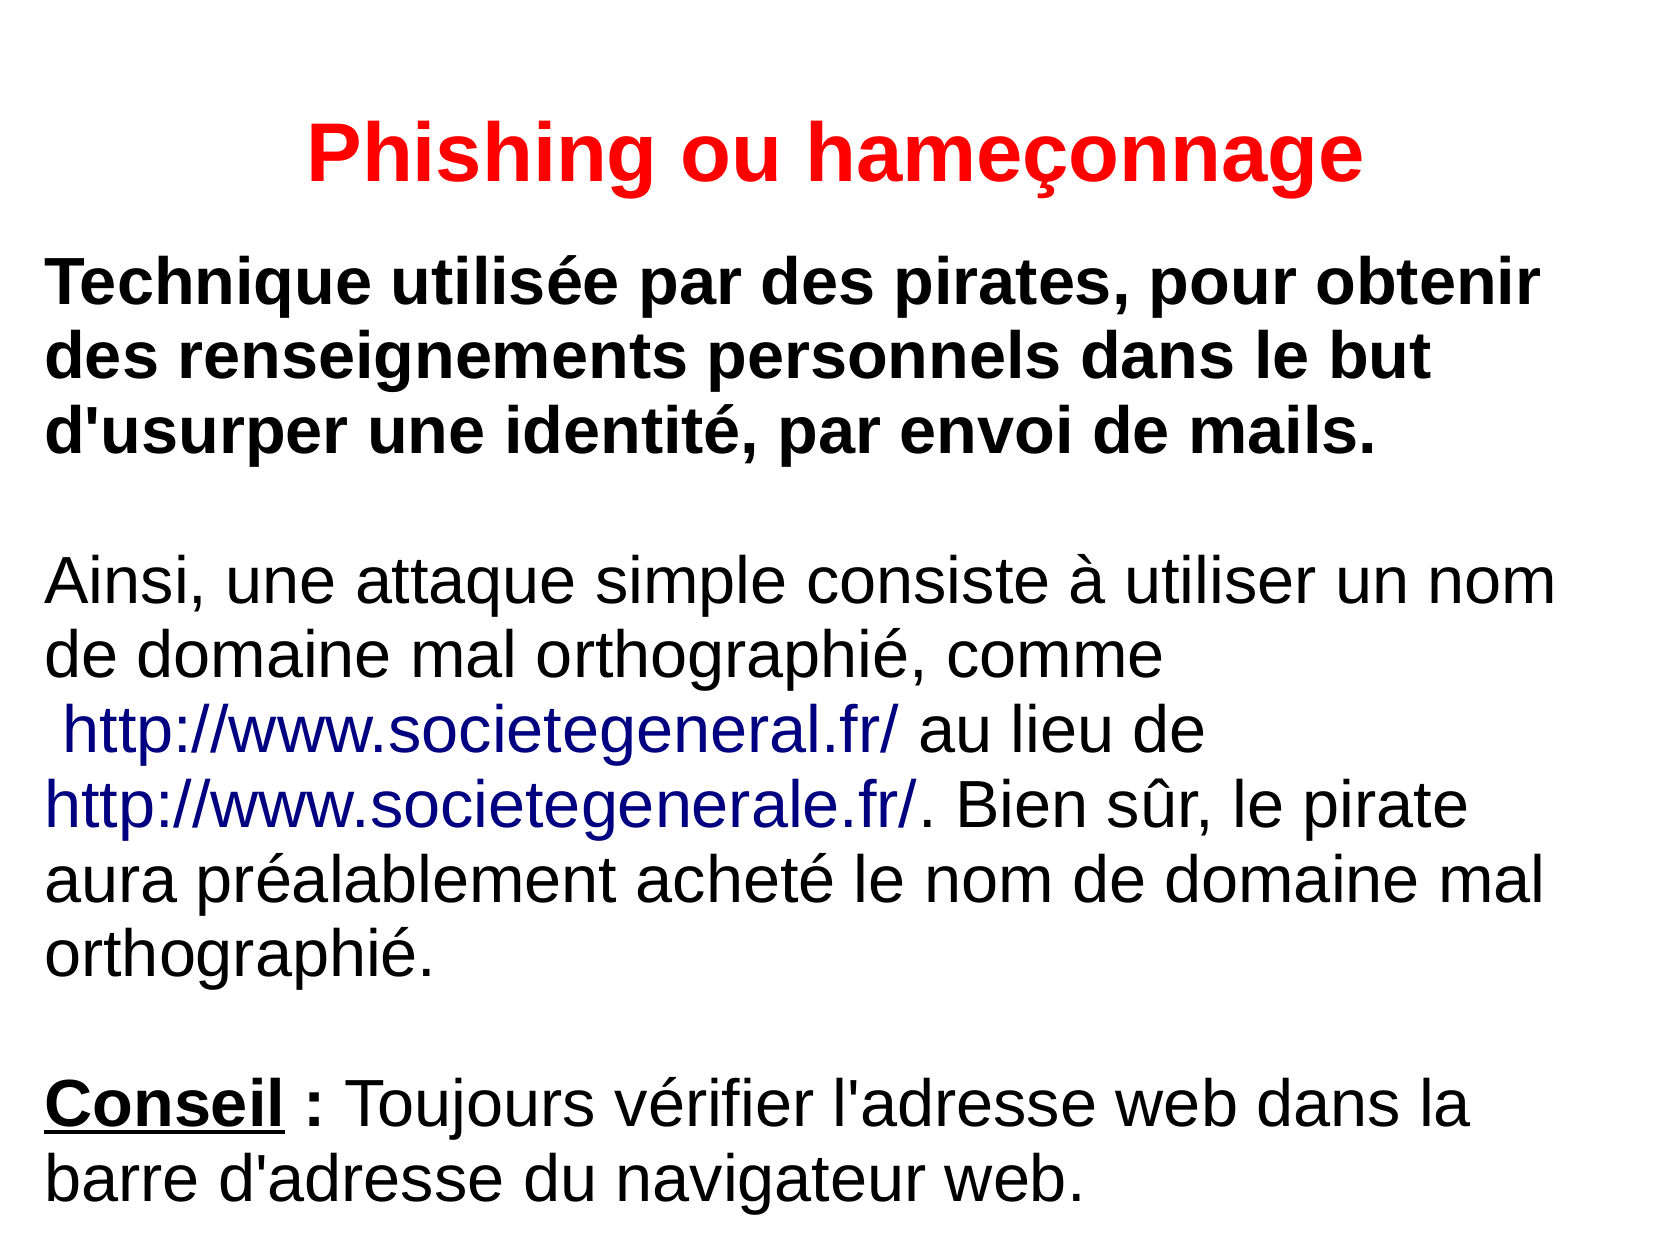

# Phishing ou hameçonnage
Technique utilisée par des pirates, pour obtenir des renseignements personnels dans le but d'usurper une identité, par envoi de mails.
Ainsi, une attaque simple consiste à utiliser un nom de domaine mal orthographié, comme http://www.societegeneral.fr/ au lieu de http://www.societegenerale.fr/. Bien sûr, le pirate aura préalablement acheté le nom de domaine mal orthographié.
Conseil : Toujours vérifier l'adresse web dans la barre d'adresse du navigateur web.